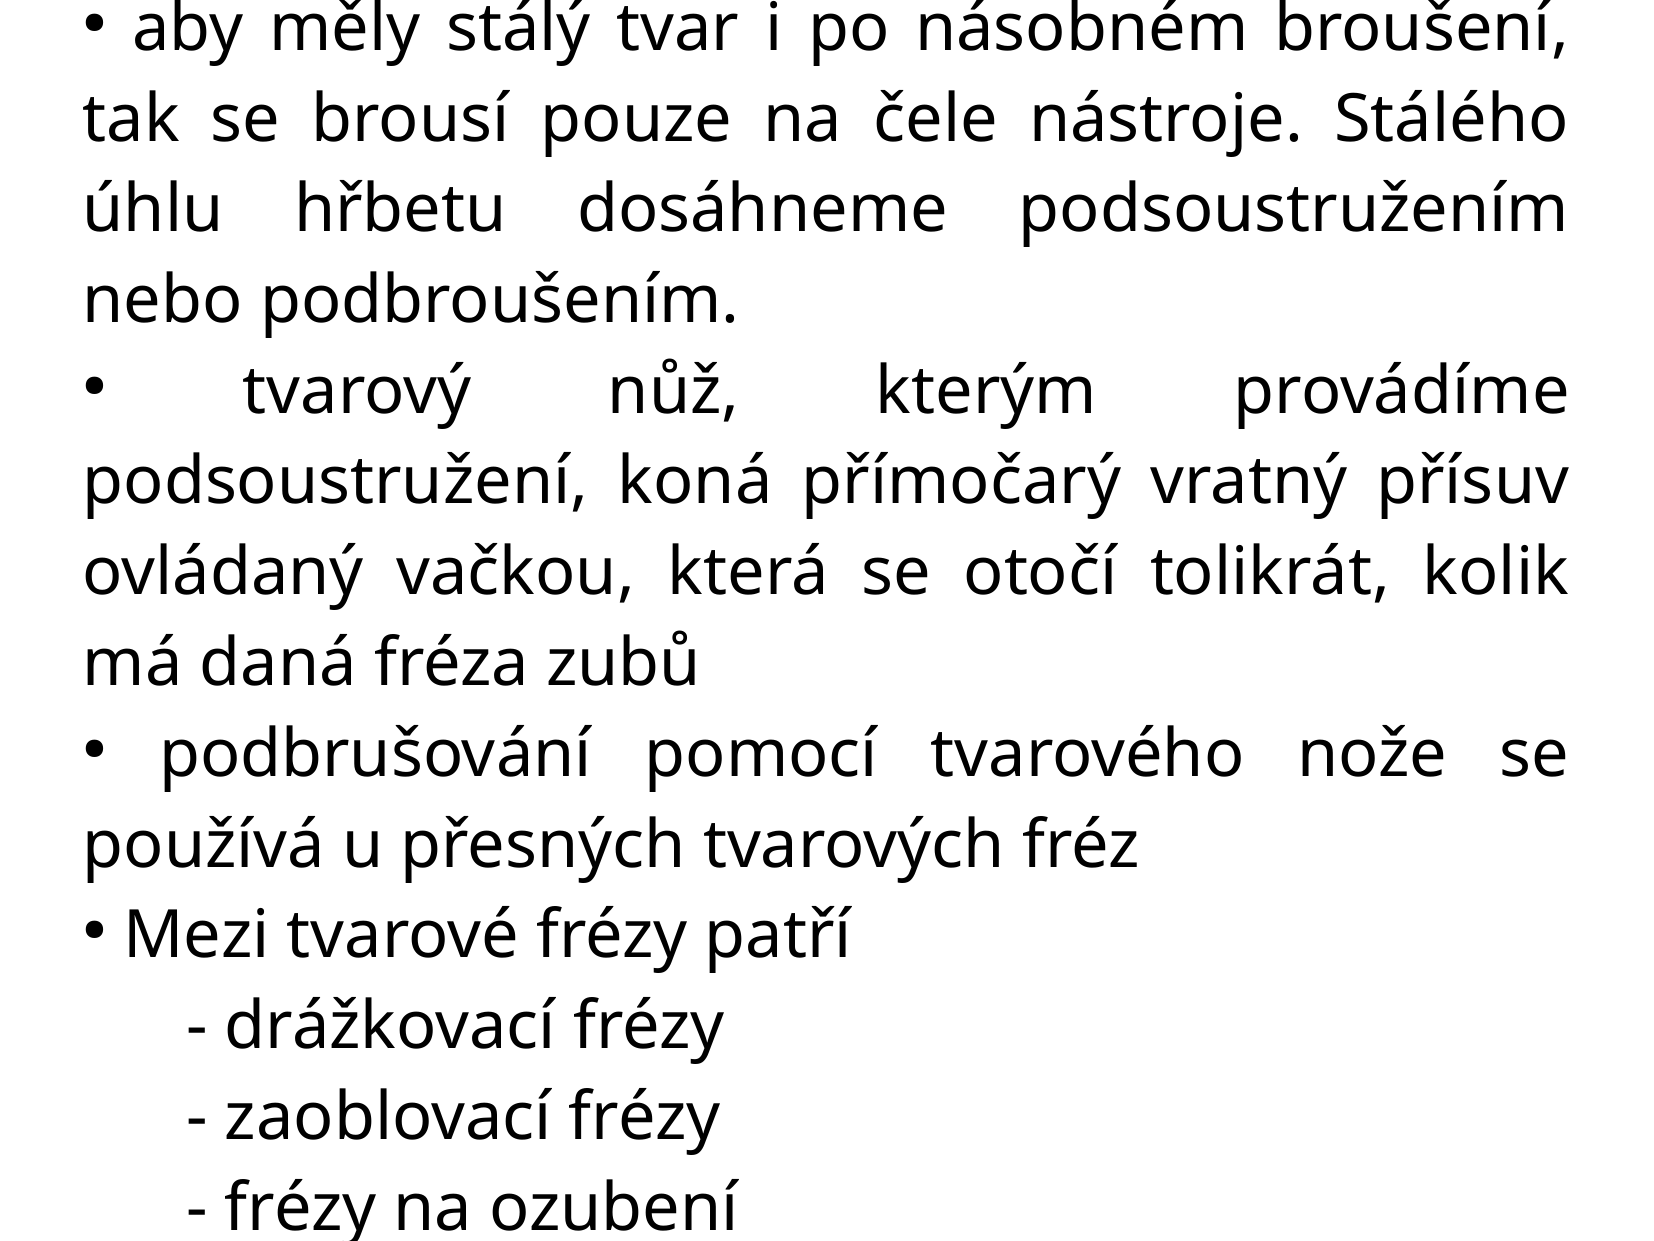

# b) Tvarové frézy
 aby měly stálý tvar i po násobném broušení, tak se brousí pouze na čele nástroje. Stálého úhlu hřbetu dosáhneme podsoustružením nebo podbroušením.
 tvarový nůž, kterým provádíme podsoustružení, koná přímočarý vratný přísuv ovládaný vačkou, která se otočí tolikrát, kolik má daná fréza zubů
 podbrušování pomocí tvarového nože se používá u přesných tvarových fréz
 Mezi tvarové frézy patří
 - drážkovací frézy
 - zaoblovací frézy
 - frézy na ozubení
 - frézy na závity